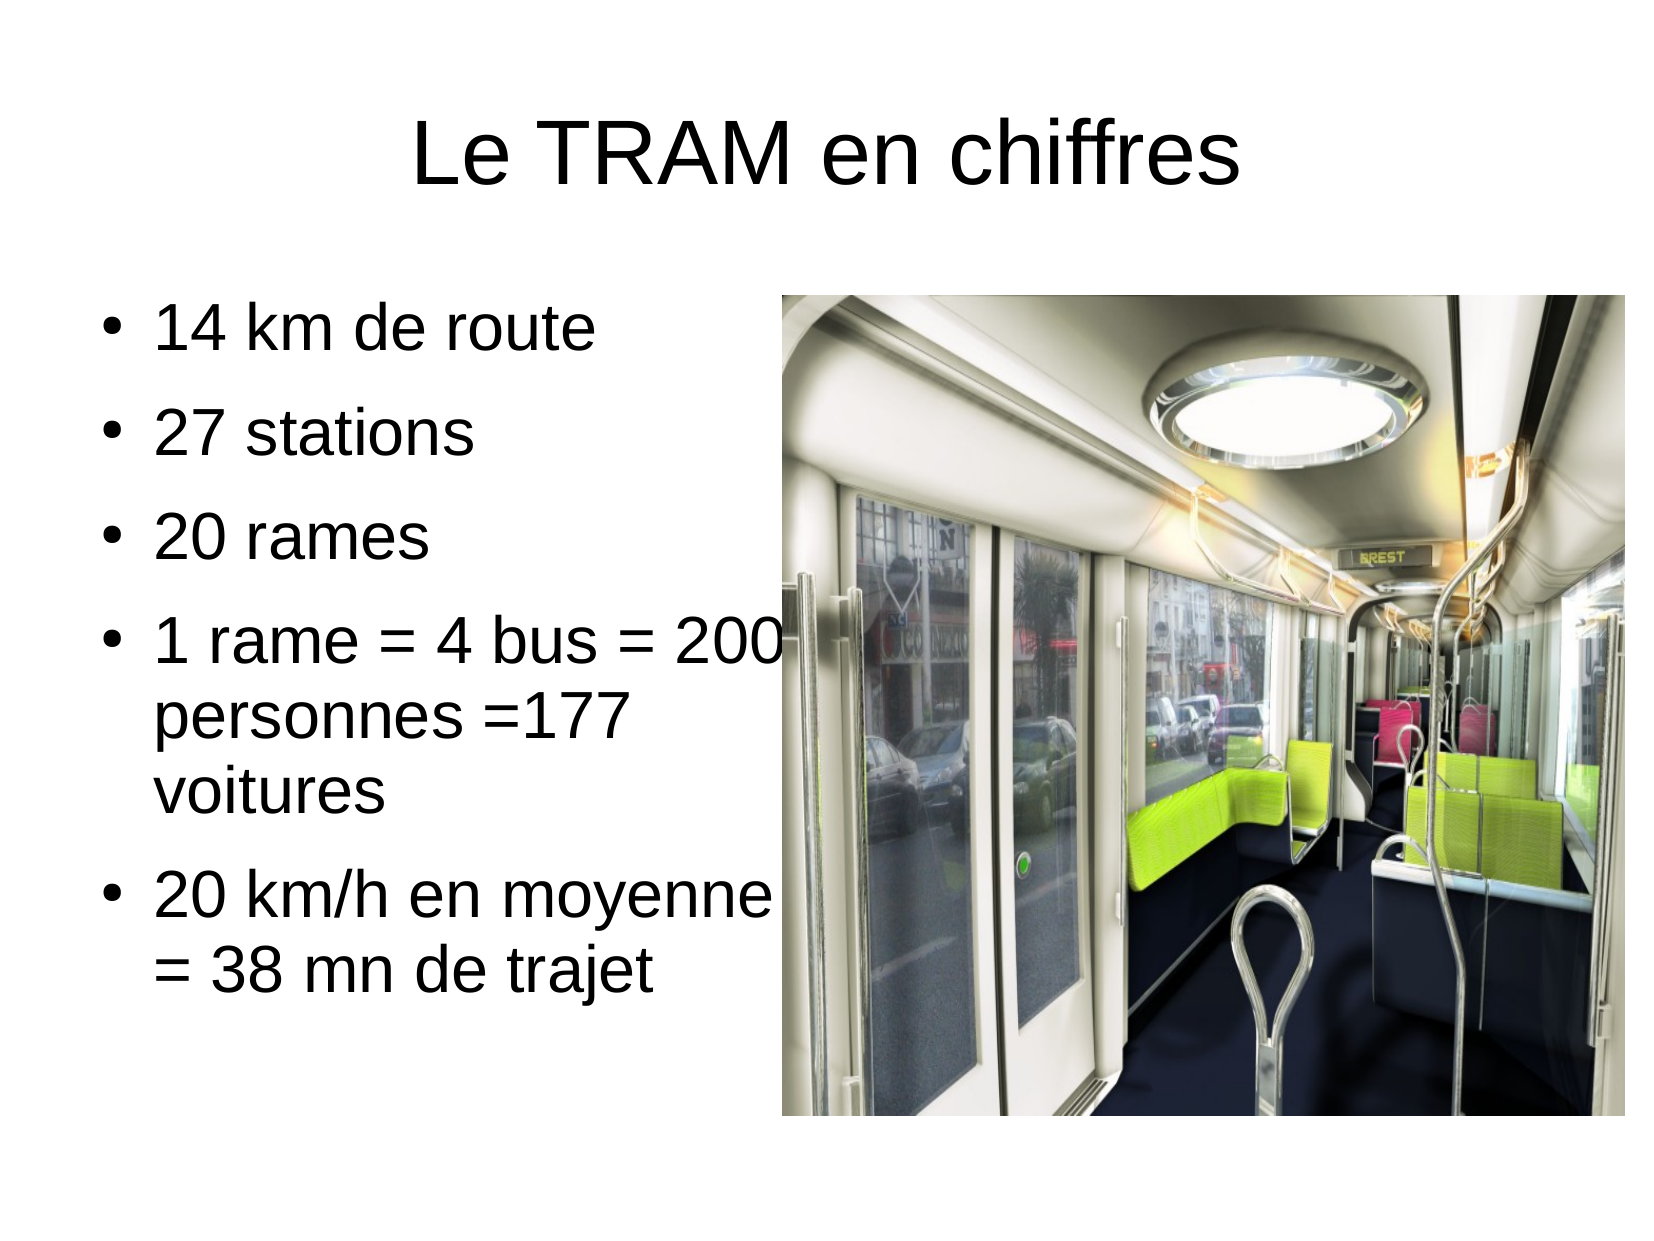

# Le TRAM en chiffres
14 km de route
27 stations
20 rames
1 rame = 4 bus = 200 personnes =177 voitures
20 km/h en moyenne = 38 mn de trajet